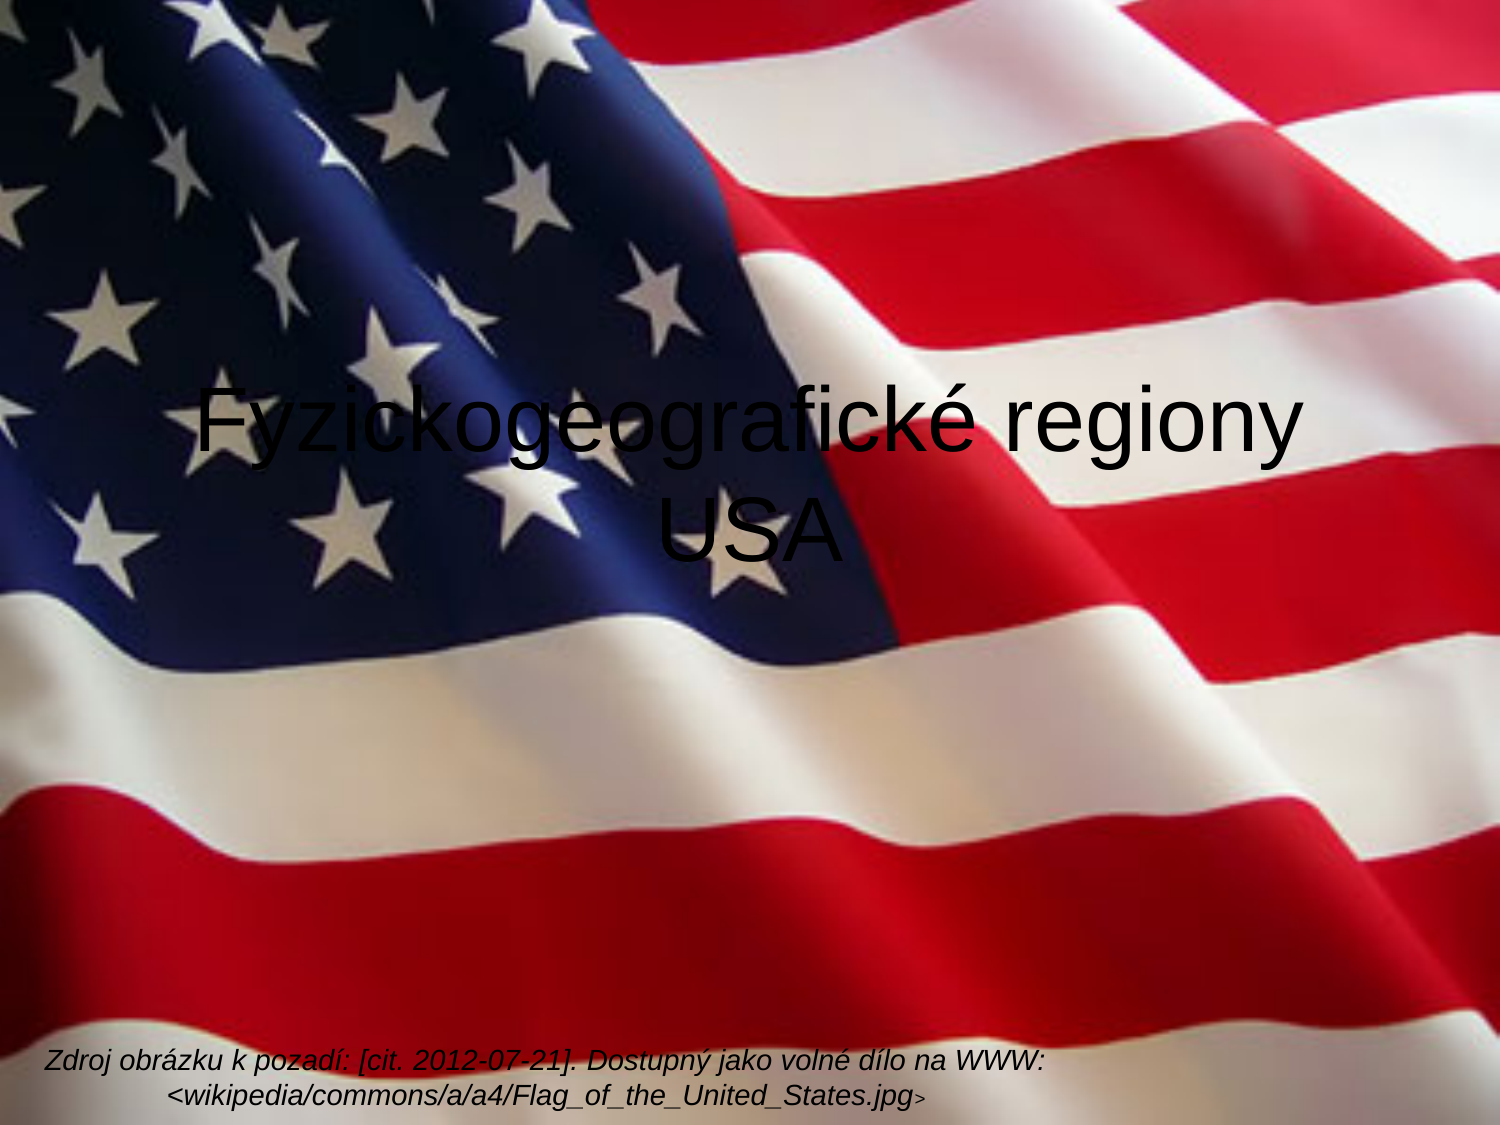

# Fyzickogeografické regiony USA
Zdroj obrázku k pozadí: [cit. 2012-07-21]. Dostupný jako volné dílo na WWW: <wikipedia/commons/a/a4/Flag_of_the_United_States.jpg>